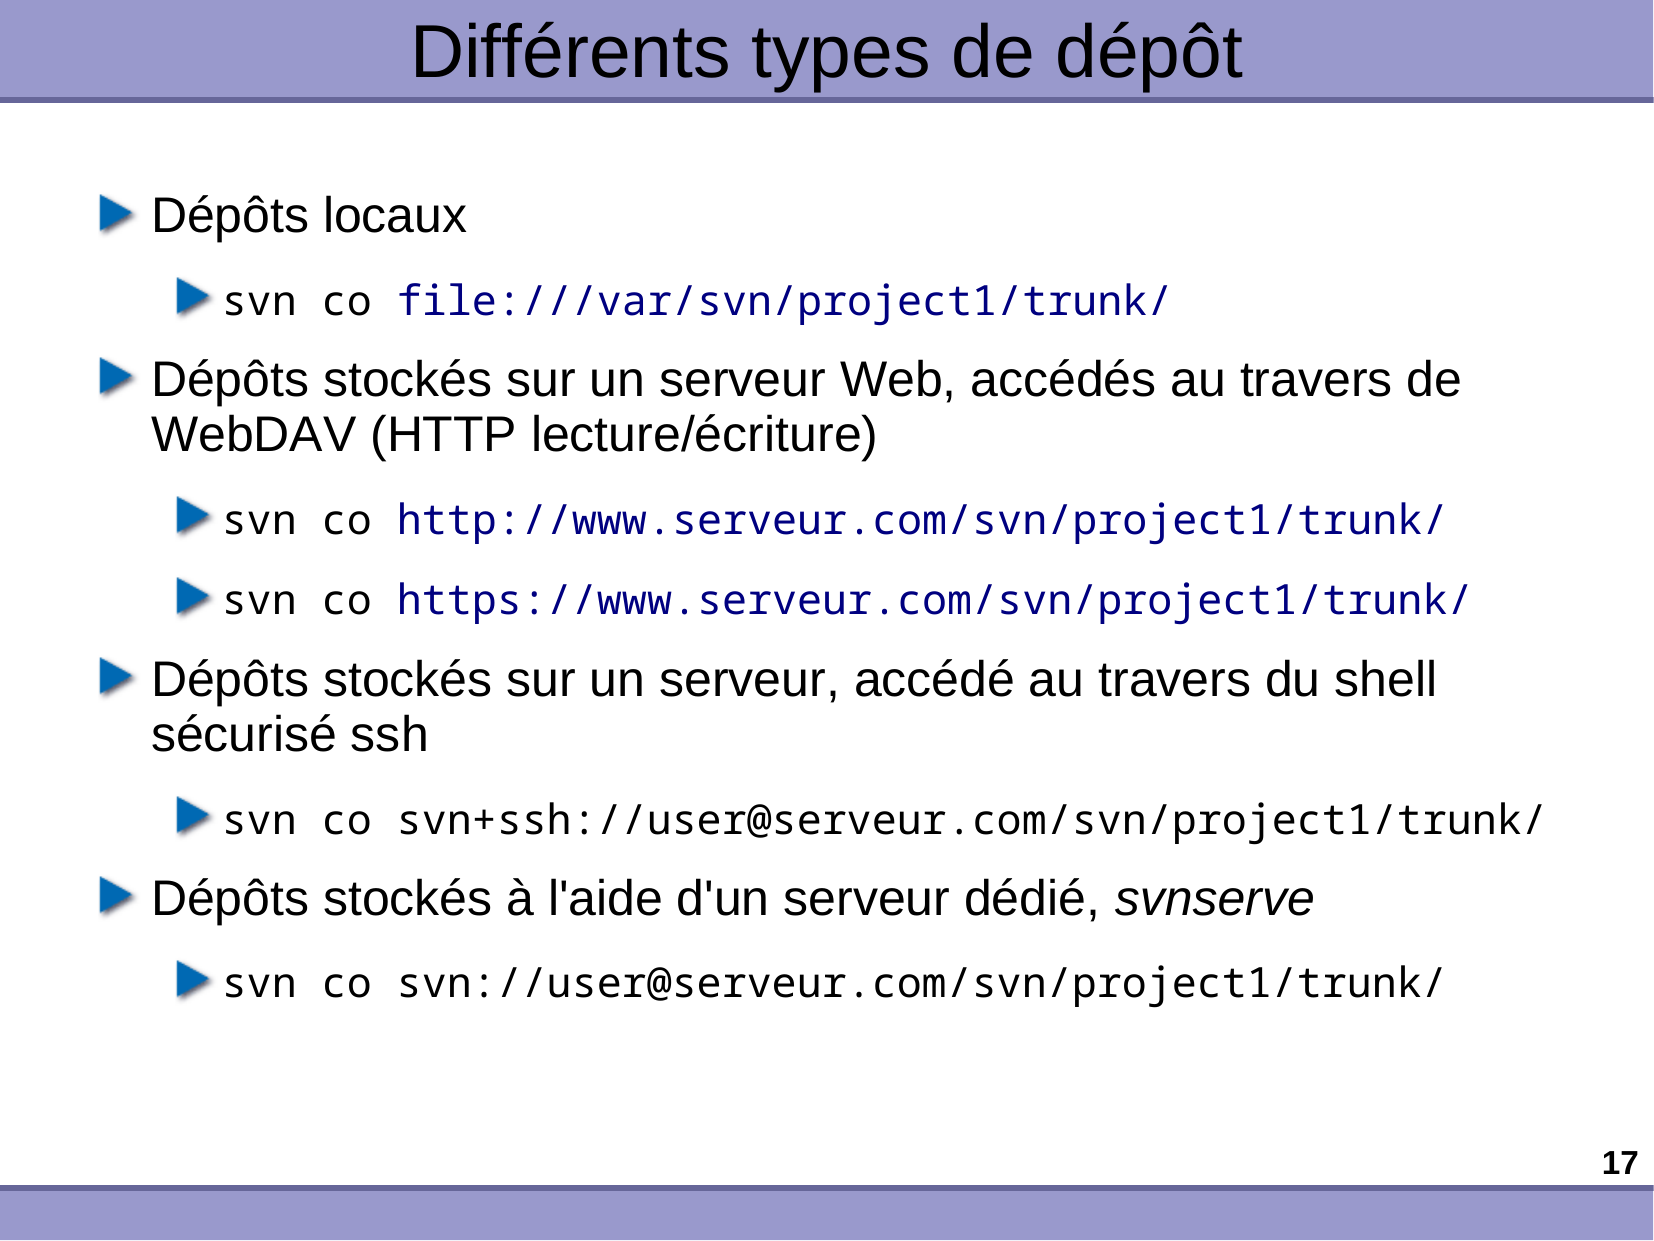

# Différents types de dépôt
Dépôts locaux
svn co file:///var/svn/project1/trunk/
Dépôts stockés sur un serveur Web, accédés au travers de WebDAV (HTTP lecture/écriture)
svn co http://www.serveur.com/svn/project1/trunk/
svn co https://www.serveur.com/svn/project1/trunk/
Dépôts stockés sur un serveur, accédé au travers du shell sécurisé ssh
svn co svn+ssh://user@serveur.com/svn/project1/trunk/
Dépôts stockés à l'aide d'un serveur dédié, svnserve
svn co svn://user@serveur.com/svn/project1/trunk/